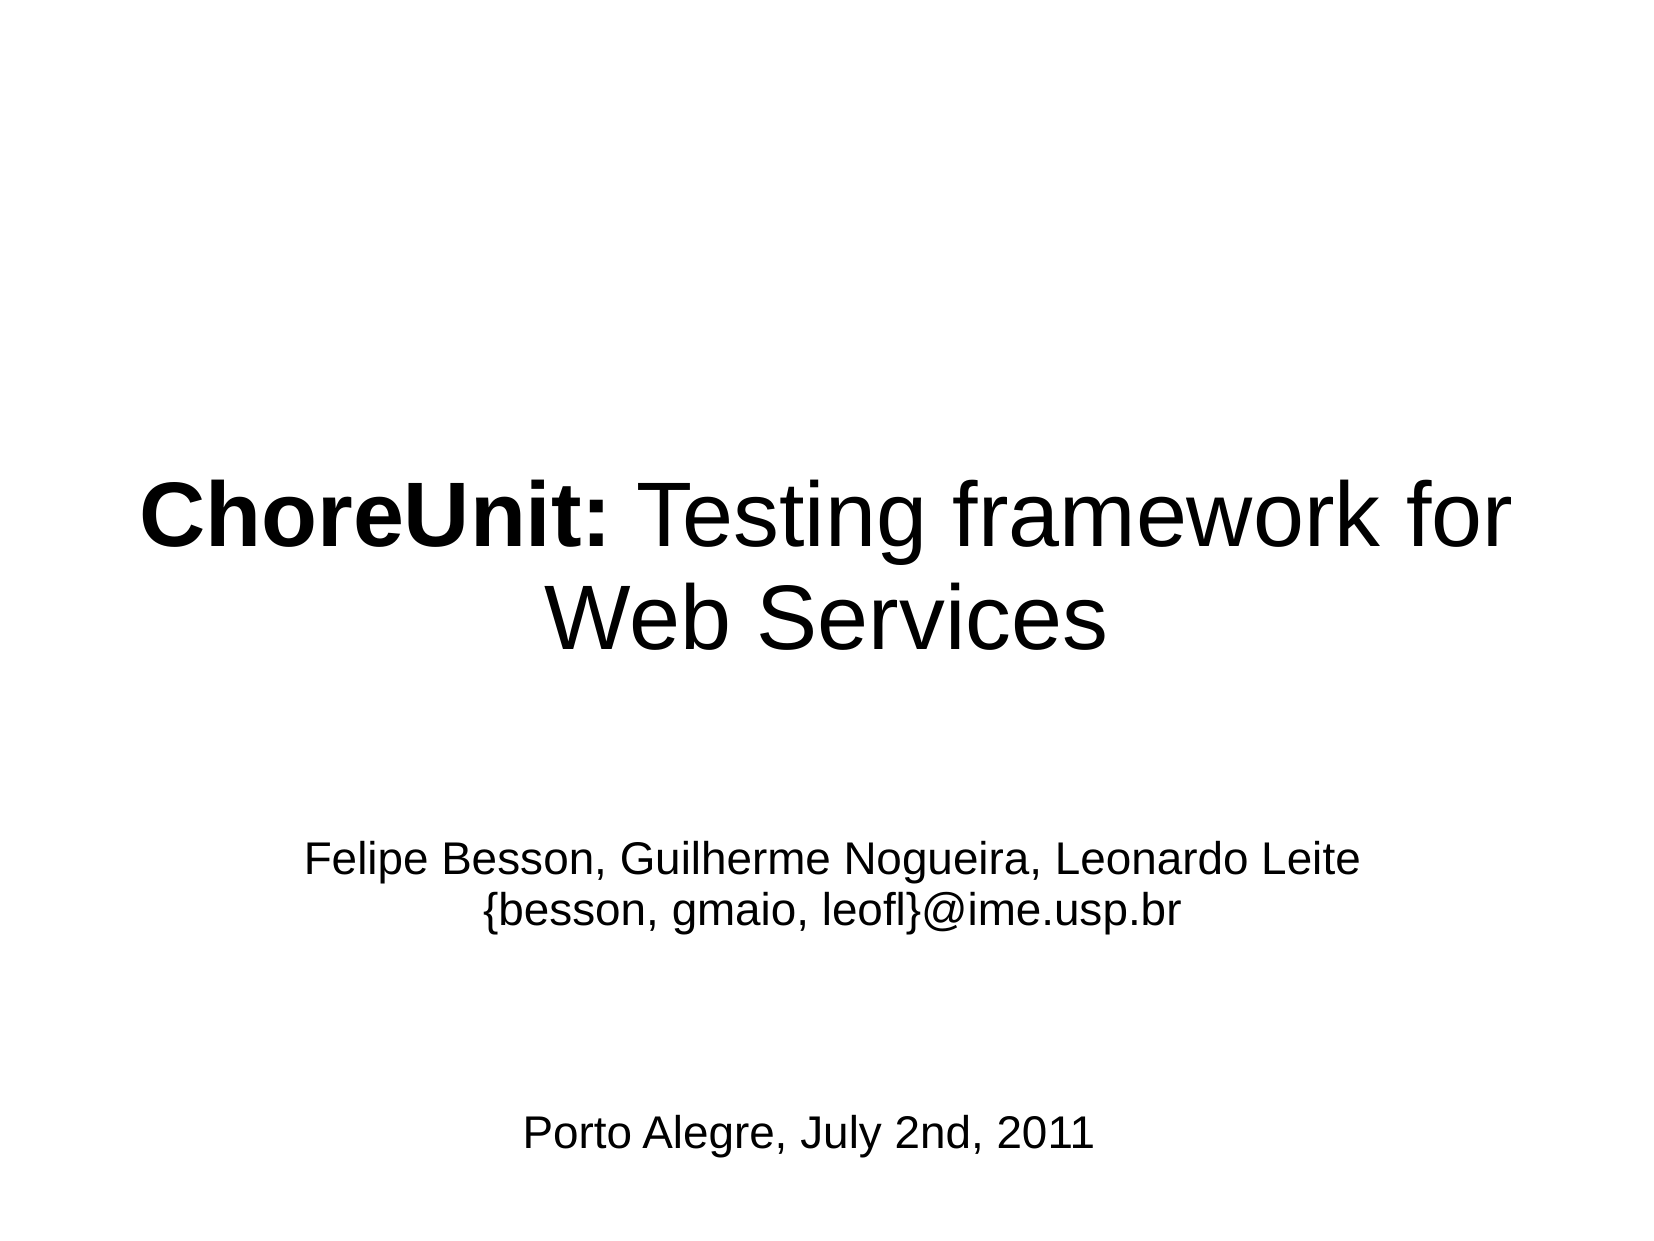

# ChoreUnit: Testing framework for Web Services
Felipe Besson, Guilherme Nogueira, Leonardo Leite
{besson, gmaio, leofl}@ime.usp.br
Porto Alegre, July 2nd, 2011